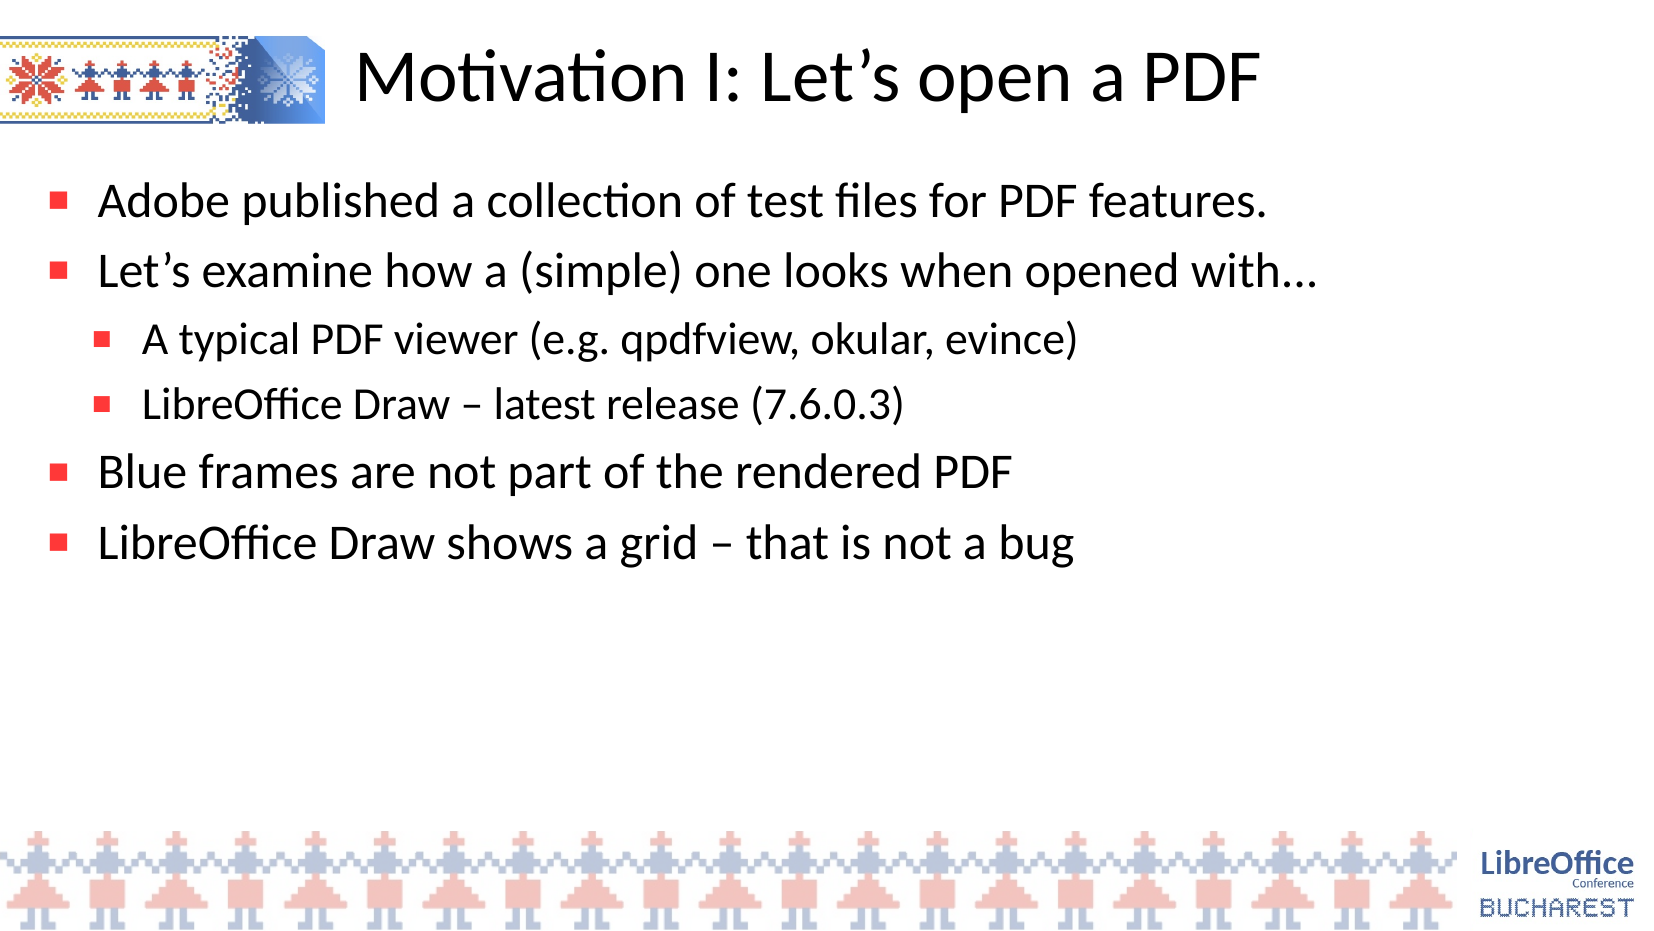

# Motivation I: Let’s open a PDF
Adobe published a collection of test files for PDF features.
Let’s examine how a (simple) one looks when opened with...
A typical PDF viewer (e.g. qpdfview, okular, evince)
LibreOffice Draw – latest release (7.6.0.3)
Blue frames are not part of the rendered PDF
LibreOffice Draw shows a grid – that is not a bug